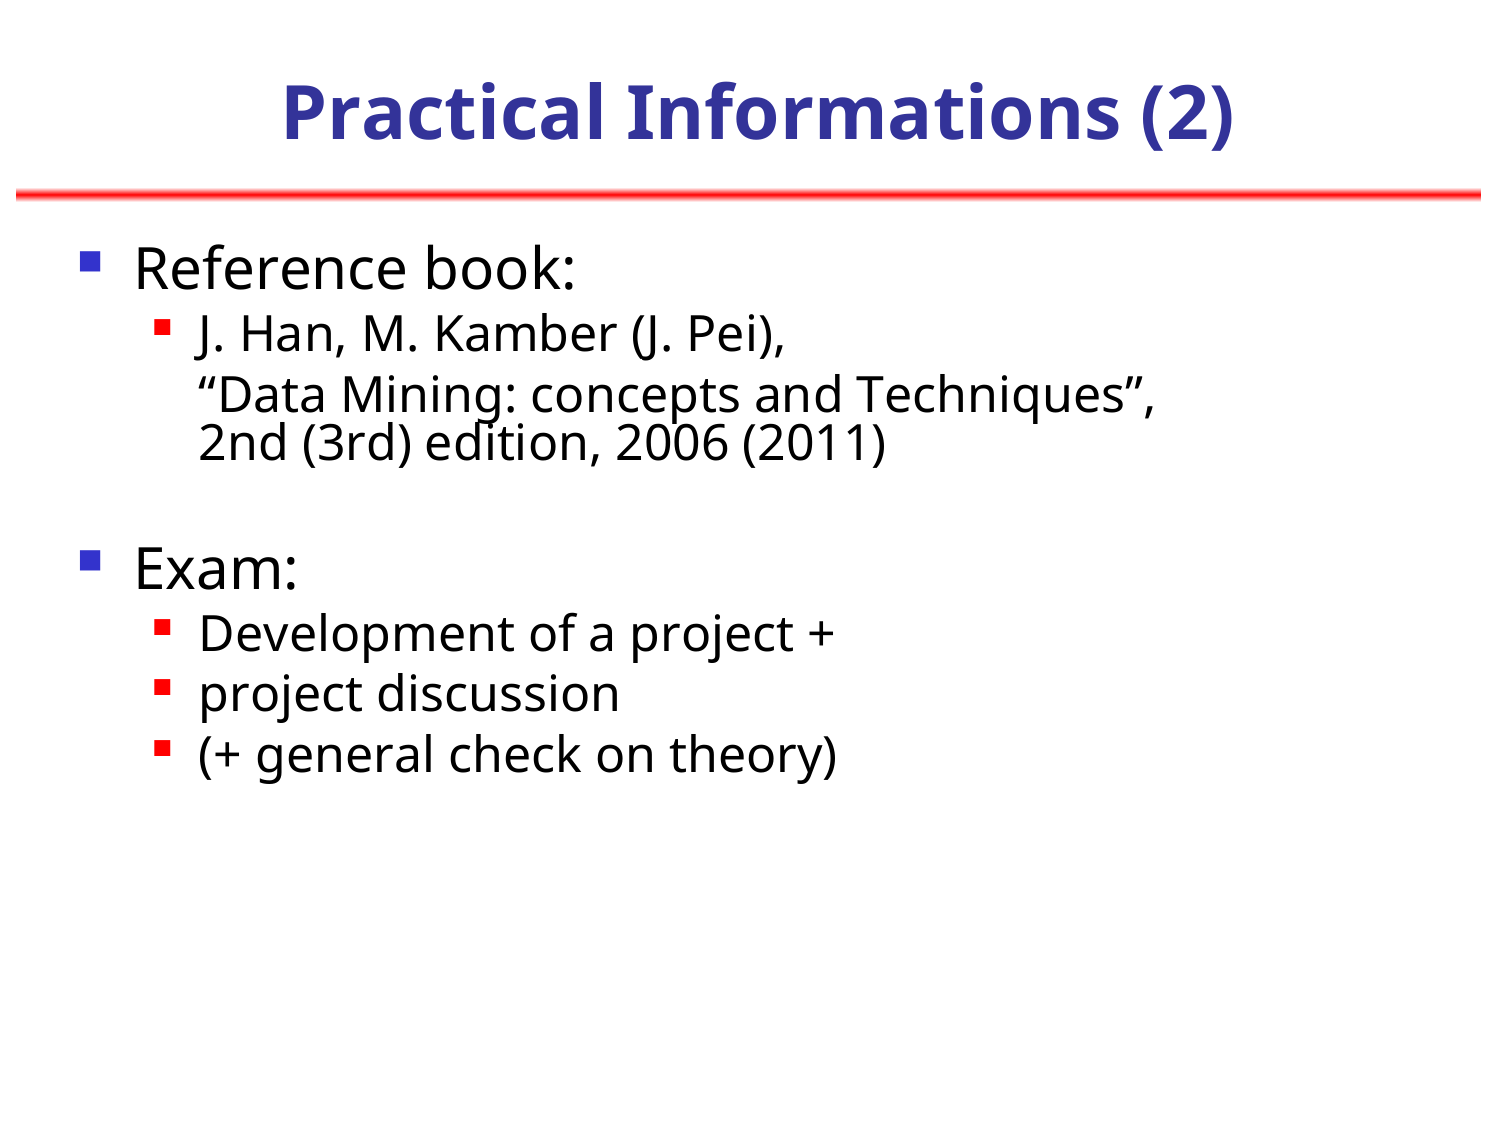

# Practical Informations (2)
Reference book:
J. Han, M. Kamber (J. Pei),
“Data Mining: concepts and Techniques”,
2nd (3rd) edition, 2006 (2011)
Exam:
Development of a project +
project discussion
(+ general check on theory)